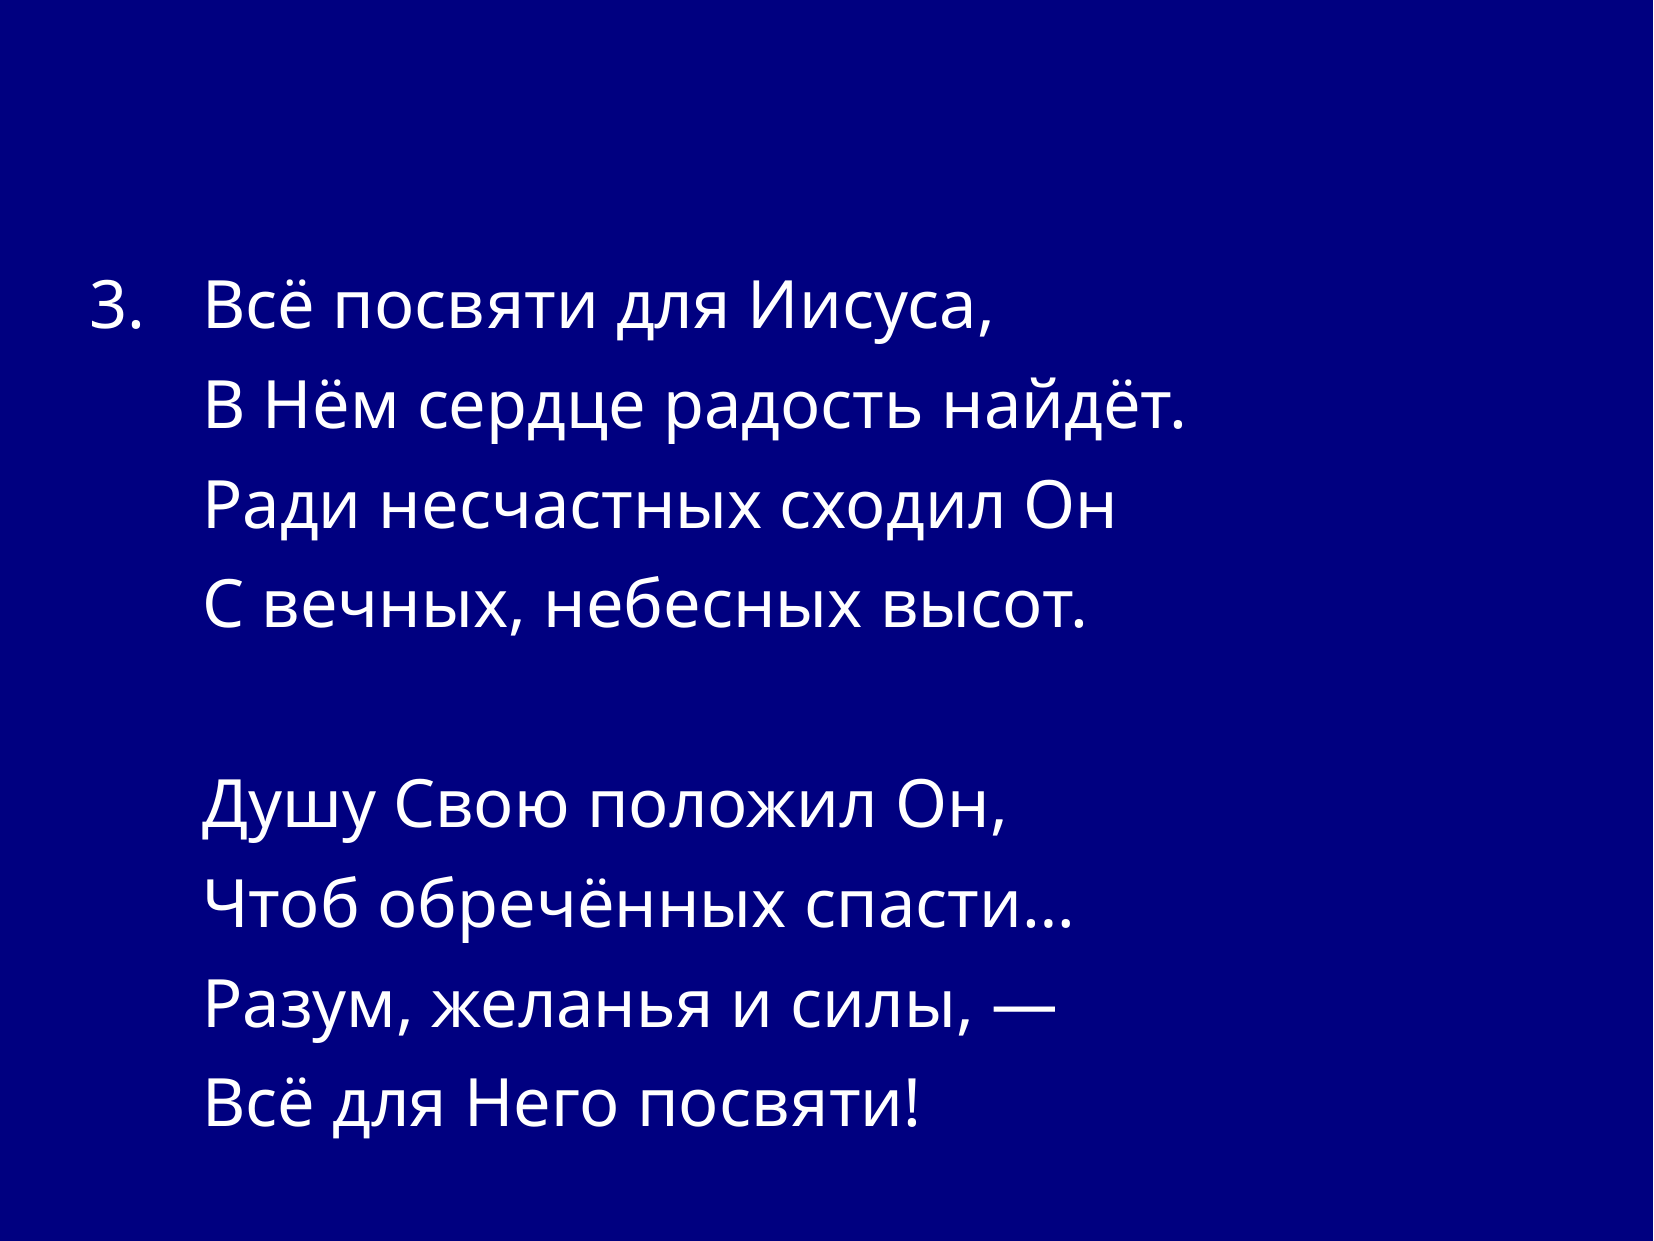

3.	Всё посвяти для Иисуса,
	В Нём сердце радость найдёт.
	Ради несчастных сходил Он
	С вечных, небесных высот.
	Душу Свою положил Он,
	Чтоб обречённых спасти…
	Разум, желанья и силы, —
	Всё для Него посвяти!